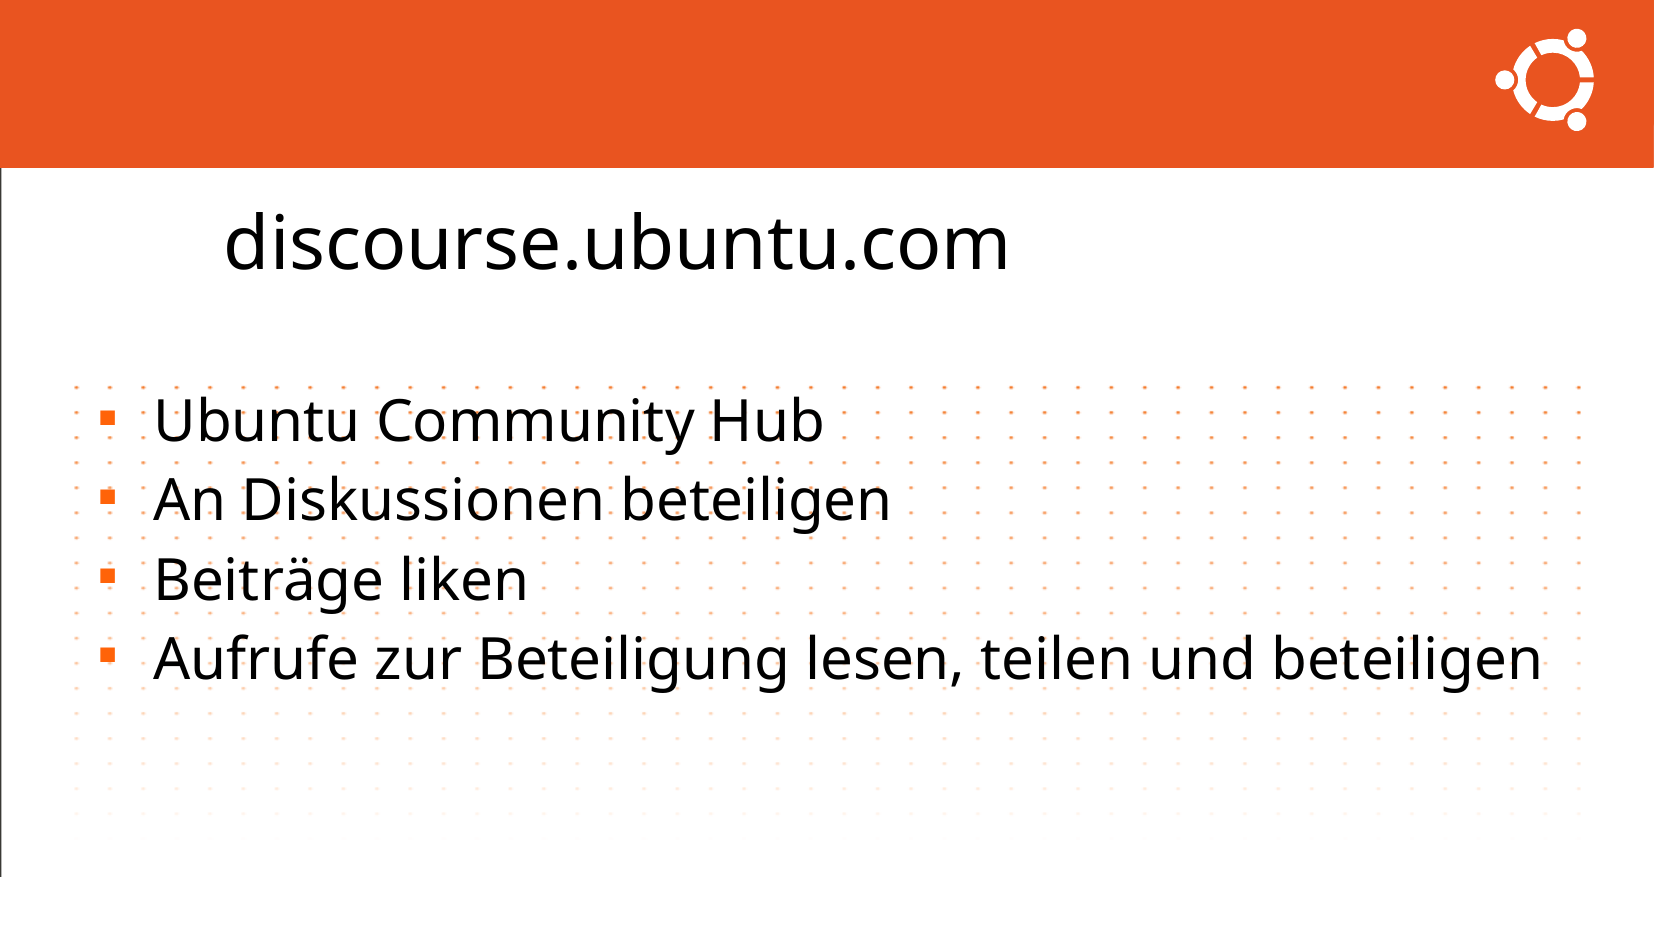

discourse.ubuntu.com
# Ubuntu Community Hub
An Diskussionen beteiligen
Beiträge liken
Aufrufe zur Beteiligung lesen, teilen und beteiligen